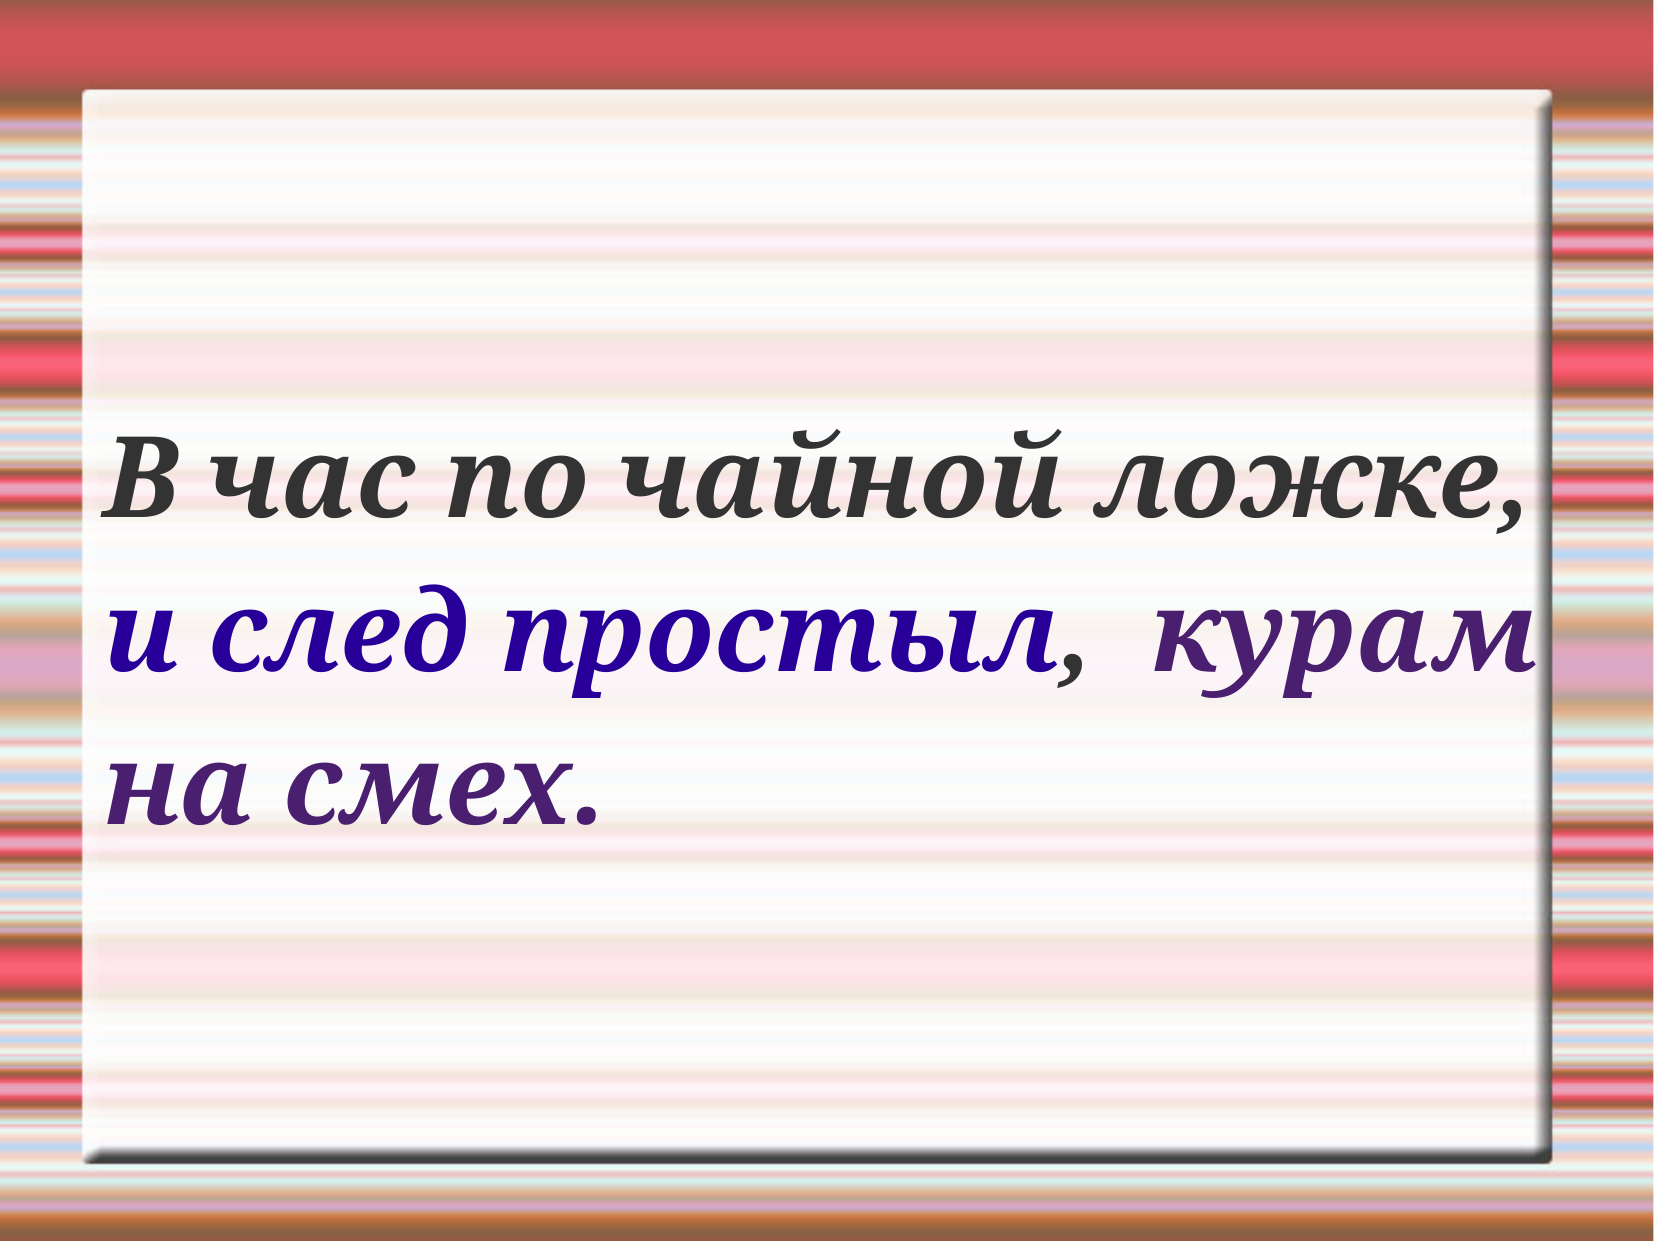

В час по чайной ложке, и след простыл, курам на смех.